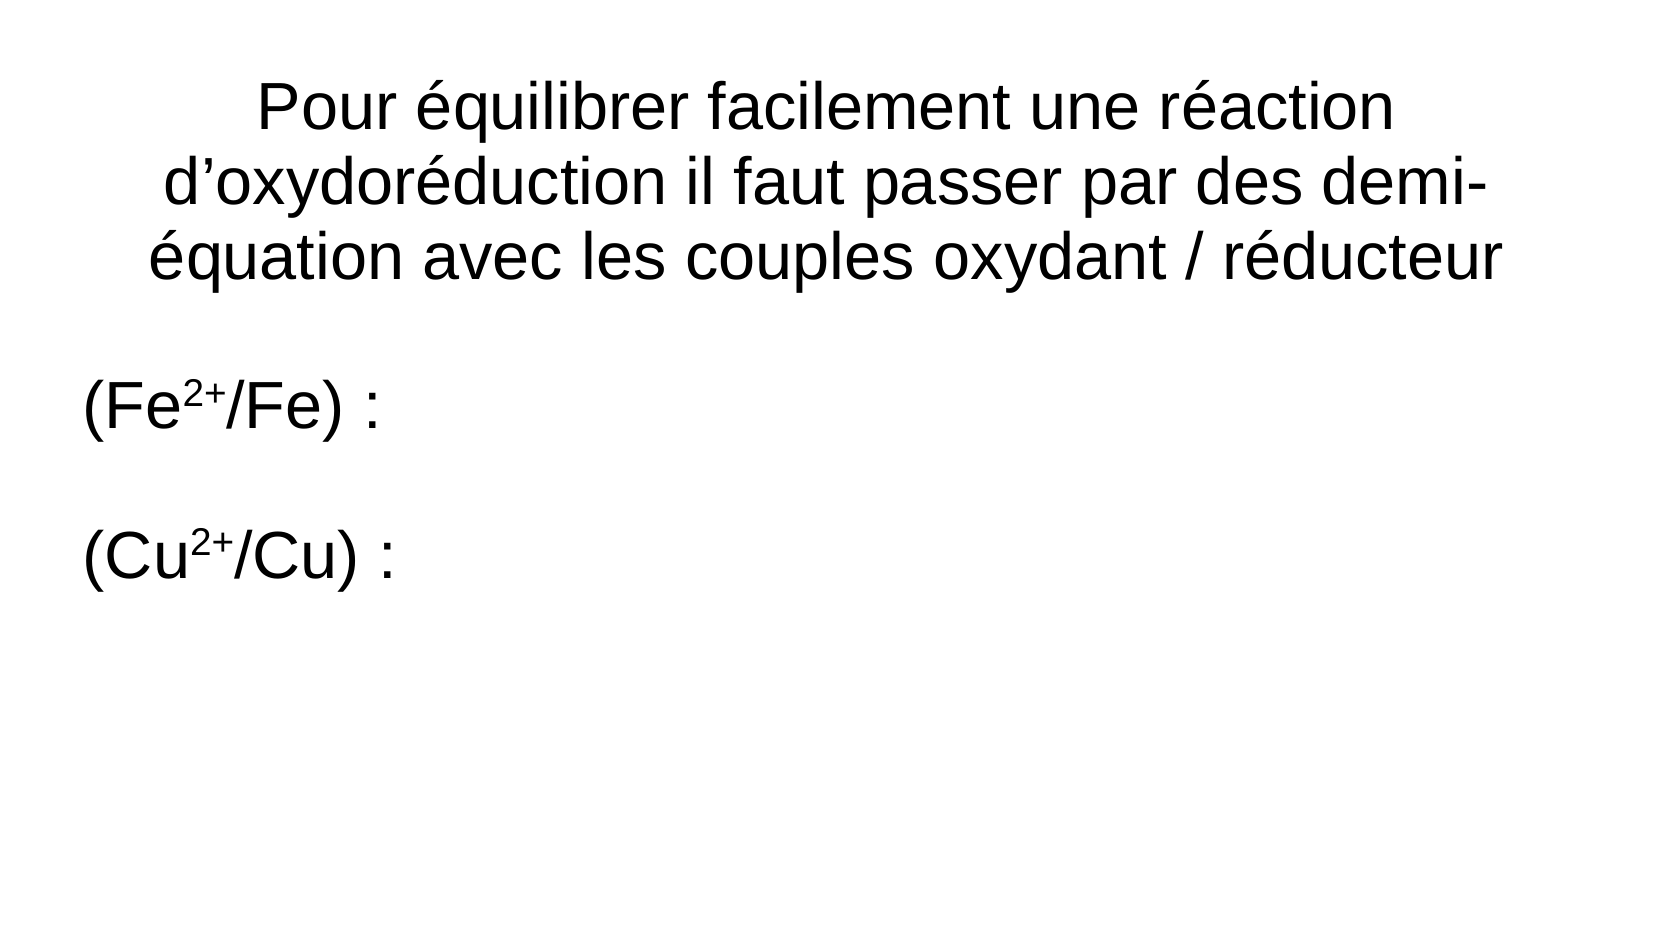

# Pour équilibrer facilement une réaction d’oxydoréduction il faut passer par des demi-équation avec les couples oxydant / réducteur
(Fe2+/Fe) :
(Cu2+/Cu) :